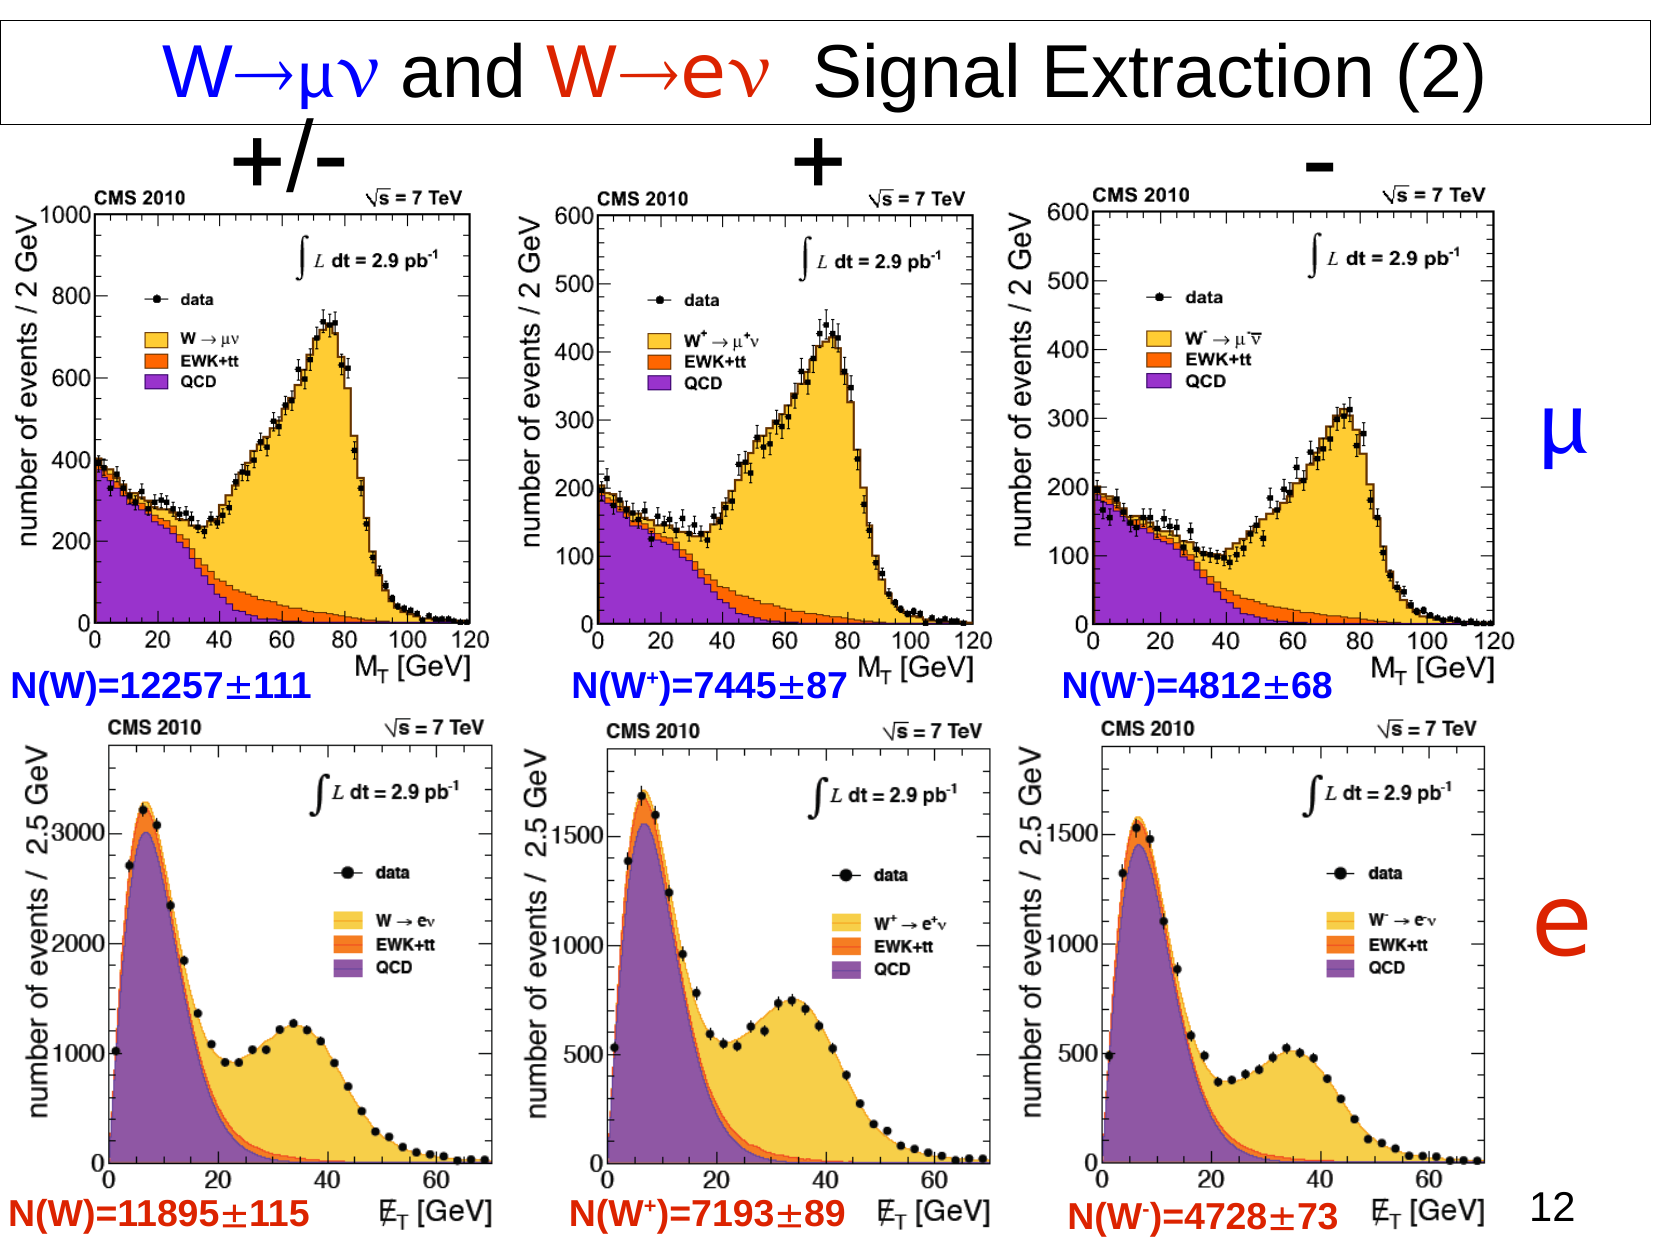

# W and We Signal Extraction (2)
+
+/-
-

N(W)=12257±111
N(W+)=7445±87
N(W-)=4812±68
e
N(W)=11895±115
N(W+)=7193±89
N(W-)=4728±73
Samples to be used for ICHEP (probably)
/Mu/Run2010A-Jun14thReReco_v1/RECO
/MinimumBias/Commissioning10-Jun14thReReco_v1/RECO
/Mu/Run2010A-PromptReco-vx/RECO (v =2,4; "2" and "4" are CMSSW_3_6_1_X )
Requiring two global muons
with the Pt >20 GeV, |eta| < 2.1 and isolation cut (trkIso<3.0), and
60<M<120 GeV. HLT_Mu9 is also applied.
From tag and probe :
iso efficiency: 0.9875 +/- 0.0006
eff StandAlone (after Isocut) : 0.9869+/-0.0007
eff Tracker (after Isocut) : 0.9992+/-0.0002
the combined efficiency (from both muons) : eff = (eff_sta * eff_trk * eff_iso)^2
Samples to be used for ICHEP (probably)
/Mu/Run2010A-Jun14thReReco_v1/RECO
/MinimumBias/Commissioning10-Jun14thReReco_v1/RECO
/Mu/Run2010A-PromptReco-vx/RECO (v =2,4; "2" and "4" are CMSSW_3_6_1_X )
Requiring two global muons
with the Pt >20 GeV, |eta| < 2.1 and isolation cut (trkIso<3.0), and
60<M<120 GeV. HLT_Mu9 is also applied.
From tag and probe :
iso efficiency: 0.9875 +/- 0.0006
eff StandAlone (after Isocut) : 0.9869+/-0.0007
eff Tracker (after Isocut) : 0.9992+/-0.0002
the combined efficiency (from both muons) : eff = (eff_sta * eff_trk * eff_iso)^2